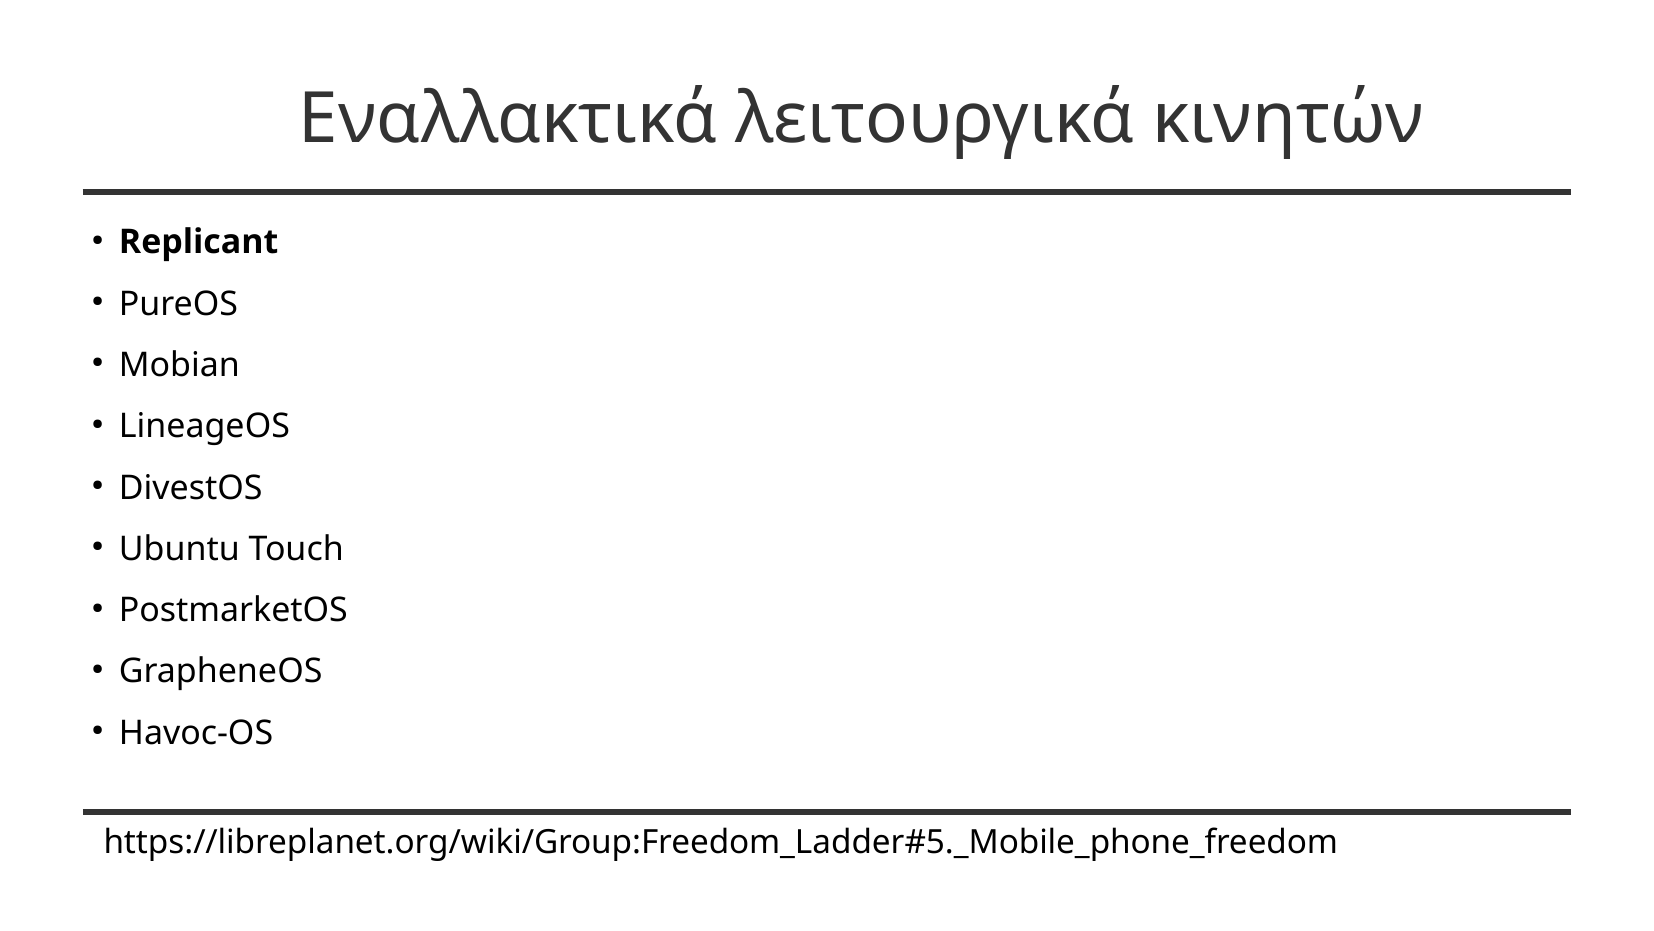

# Εναλλακτικά λειτουργικά κινητών
Replicant
PureOS
Mobian
LineageOS
DivestOS
Ubuntu Touch
PostmarketOS
GrapheneOS
Havoc-OS
https://libreplanet.org/wiki/Group:Freedom_Ladder#5._Mobile_phone_freedom